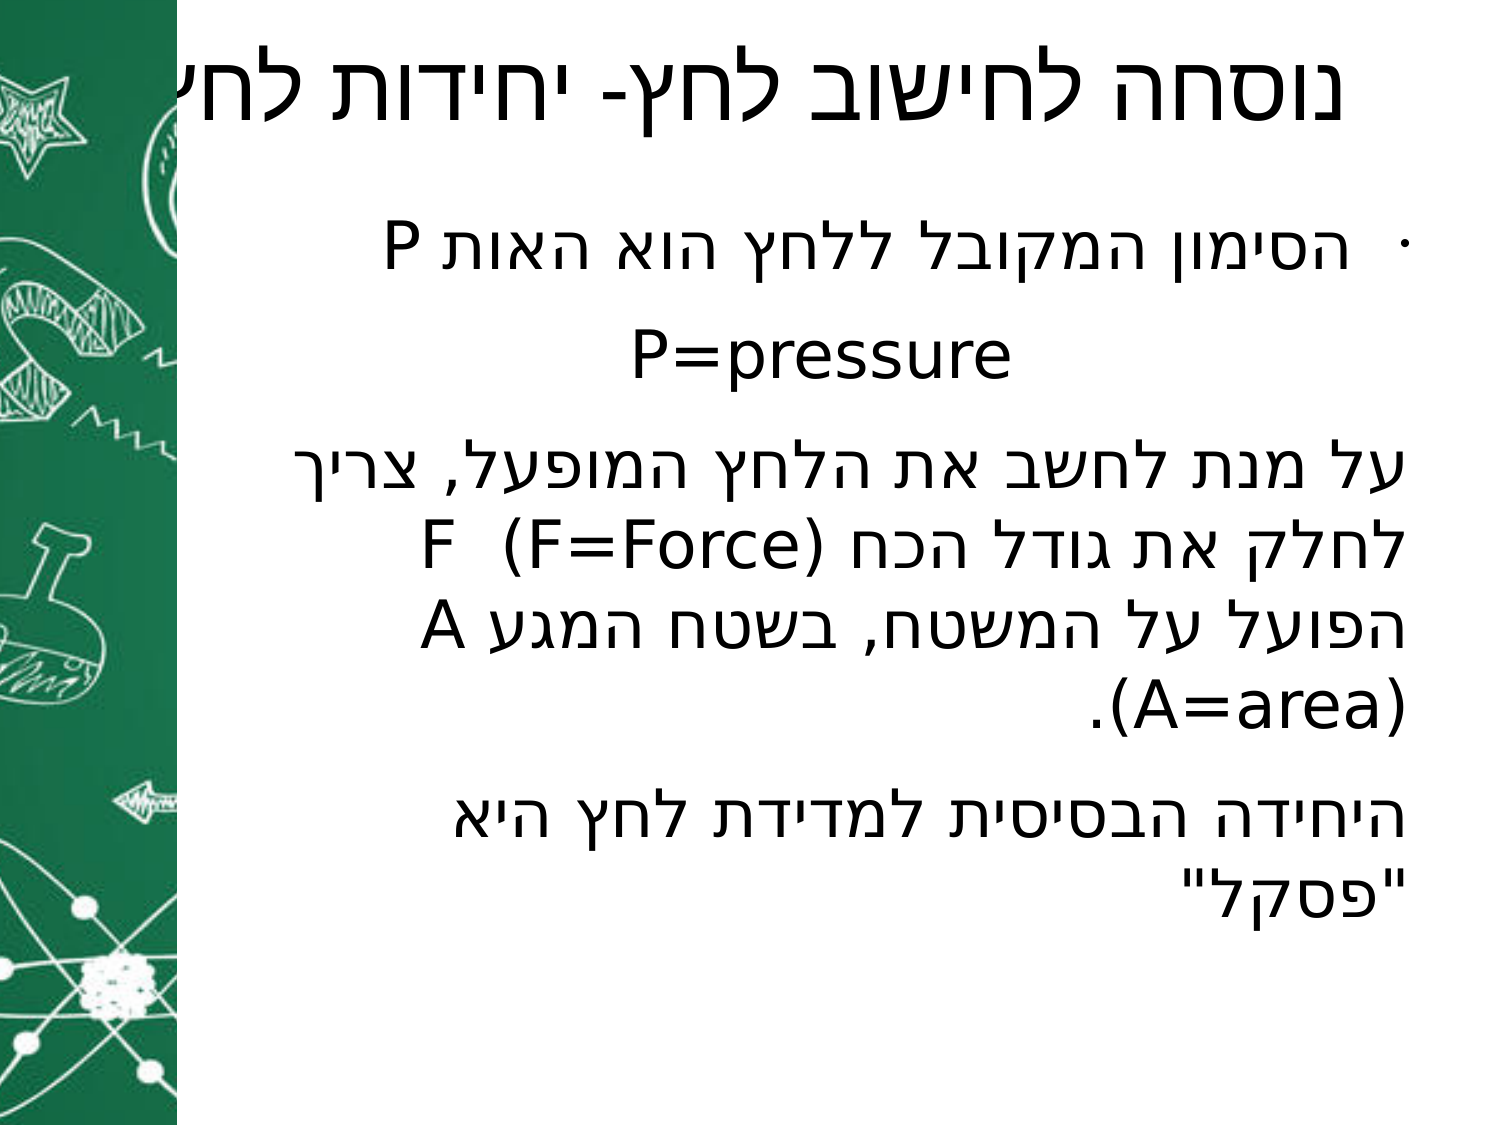

# נוסחה לחישוב לחץ- יחידות לחץ
הסימון המקובל ללחץ הוא האות P
P=pressure
על מנת לחשב את הלחץ המופעל, צריך לחלק את גודל הכח F (F=Force) הפועל על המשטח, בשטח המגע A (A=area).
היחידה הבסיסית למדידת לחץ היא "פסקל"